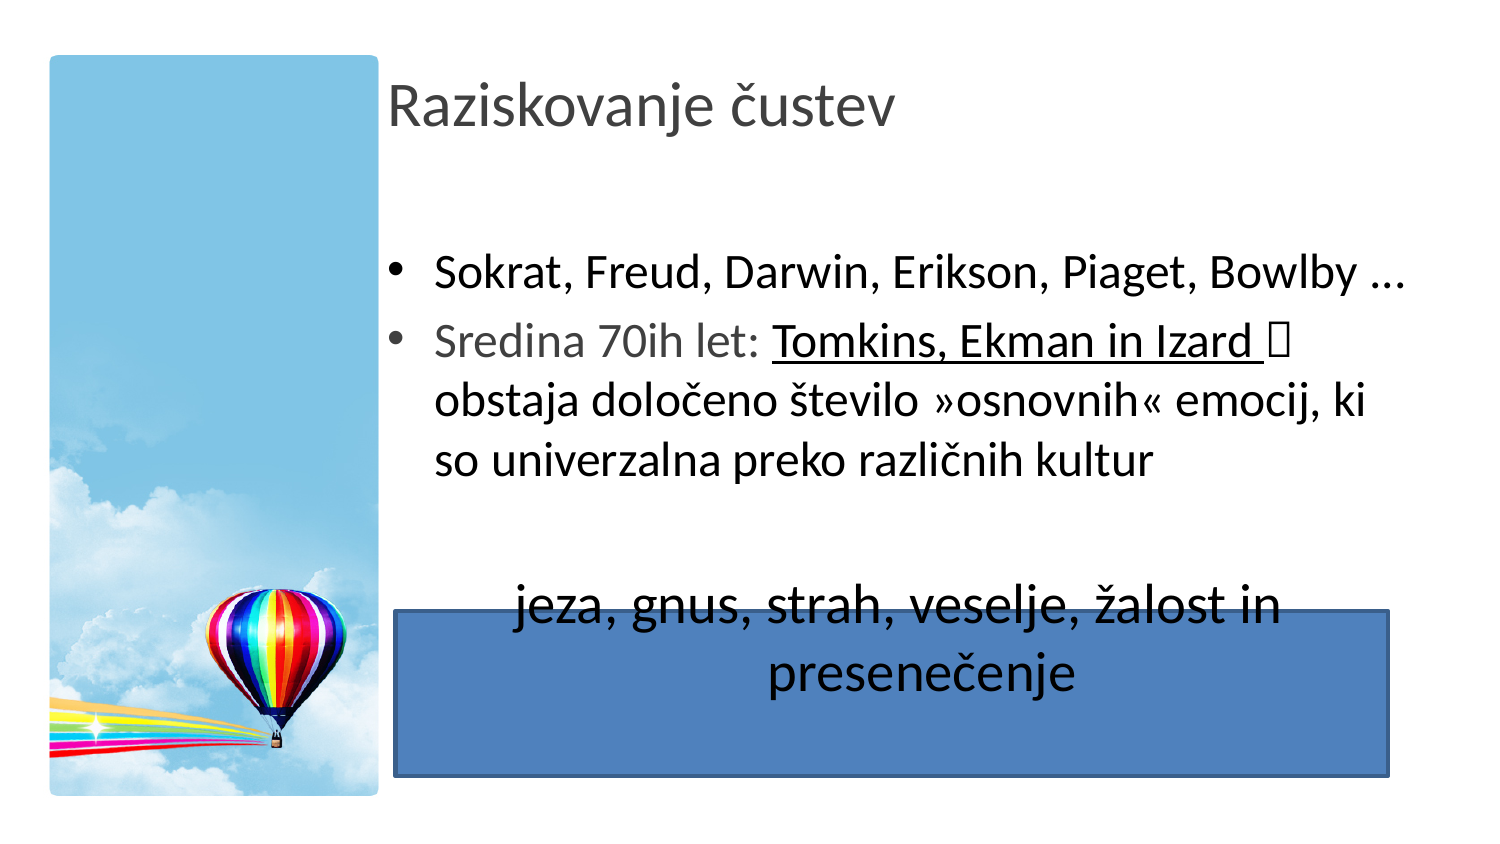

# Raziskovanje čustev
Sokrat, Freud, Darwin, Erikson, Piaget, Bowlby ...
Sredina 70ih let: Tomkins, Ekman in Izard  obstaja določeno število »osnovnih« emocij, ki so univerzalna preko različnih kultur
jeza, gnus, strah, veselje, žalost in presenečenje